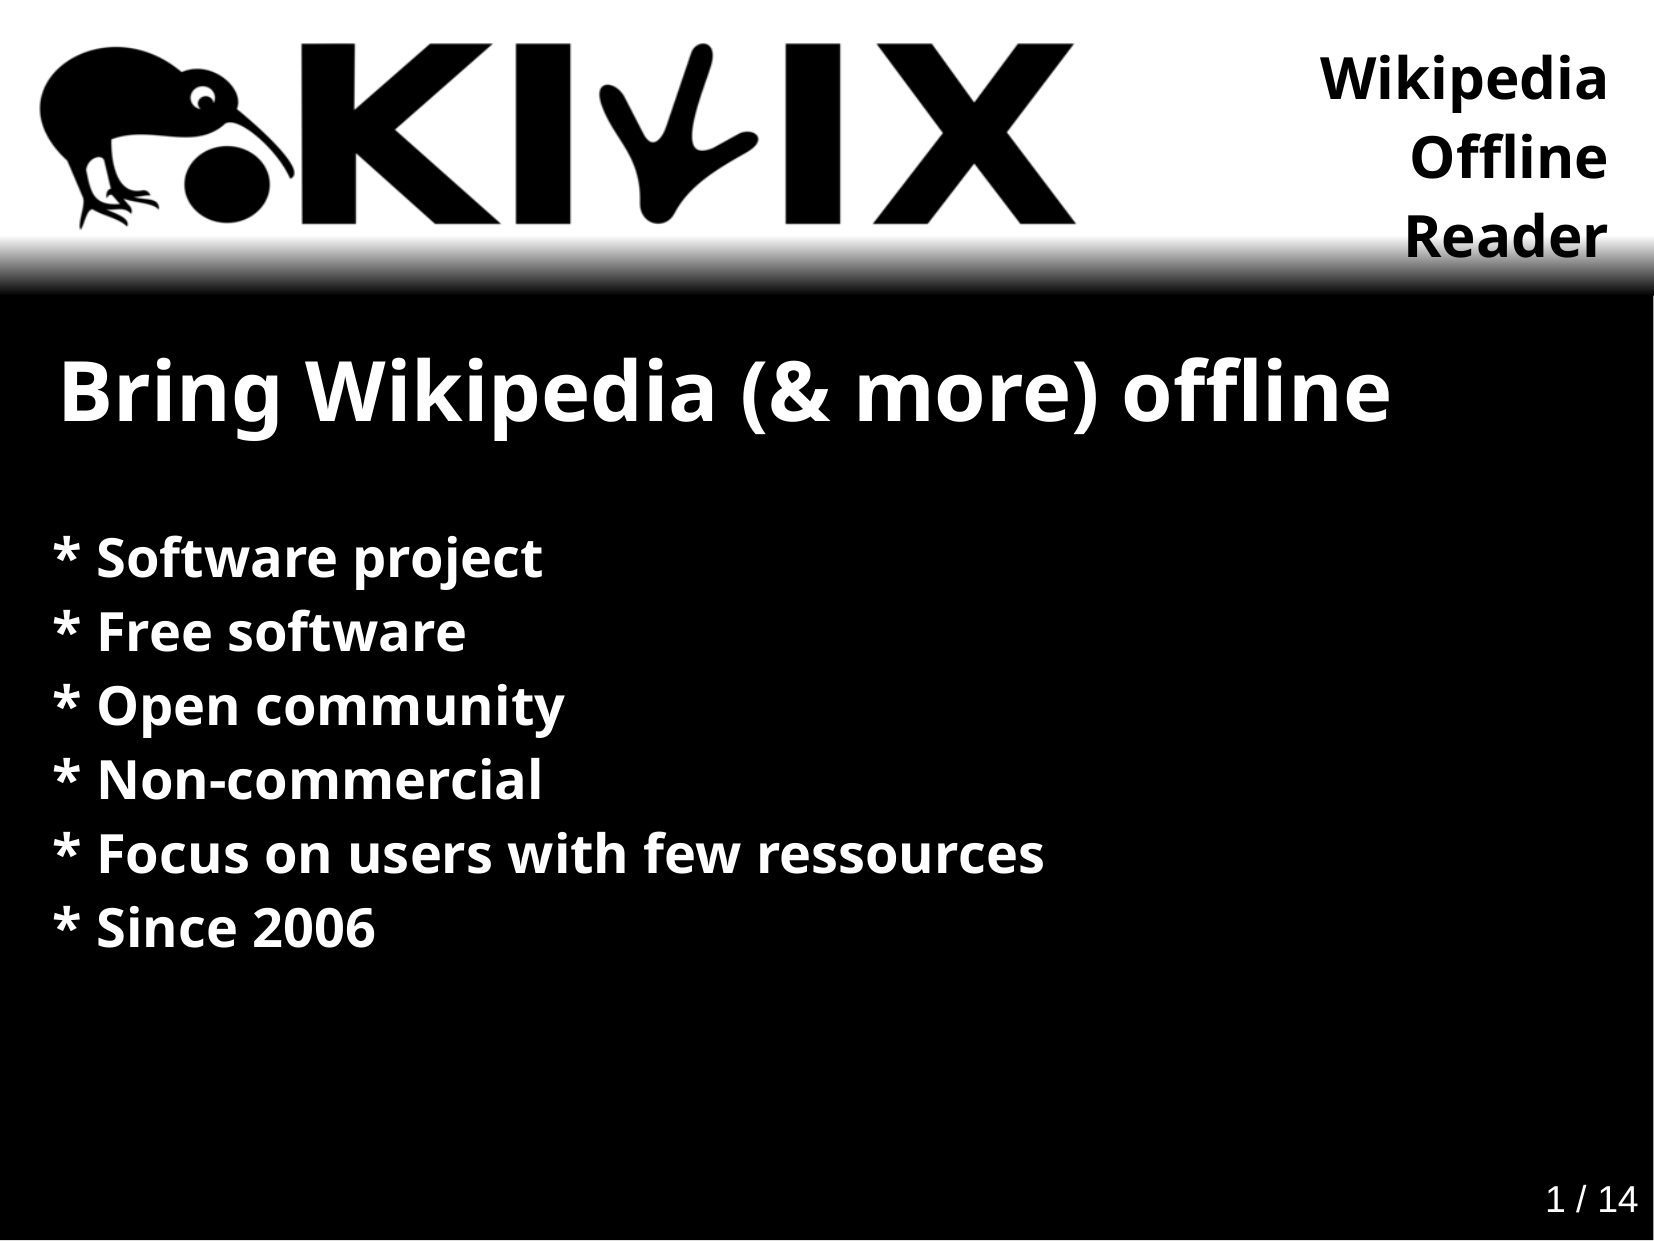

Wikipedia
Offline
Reader
Bring Wikipedia (& more) offline
* Software project
* Free software
* Open community
* Non-commercial
* Focus on users with few ressources
* Since 2006